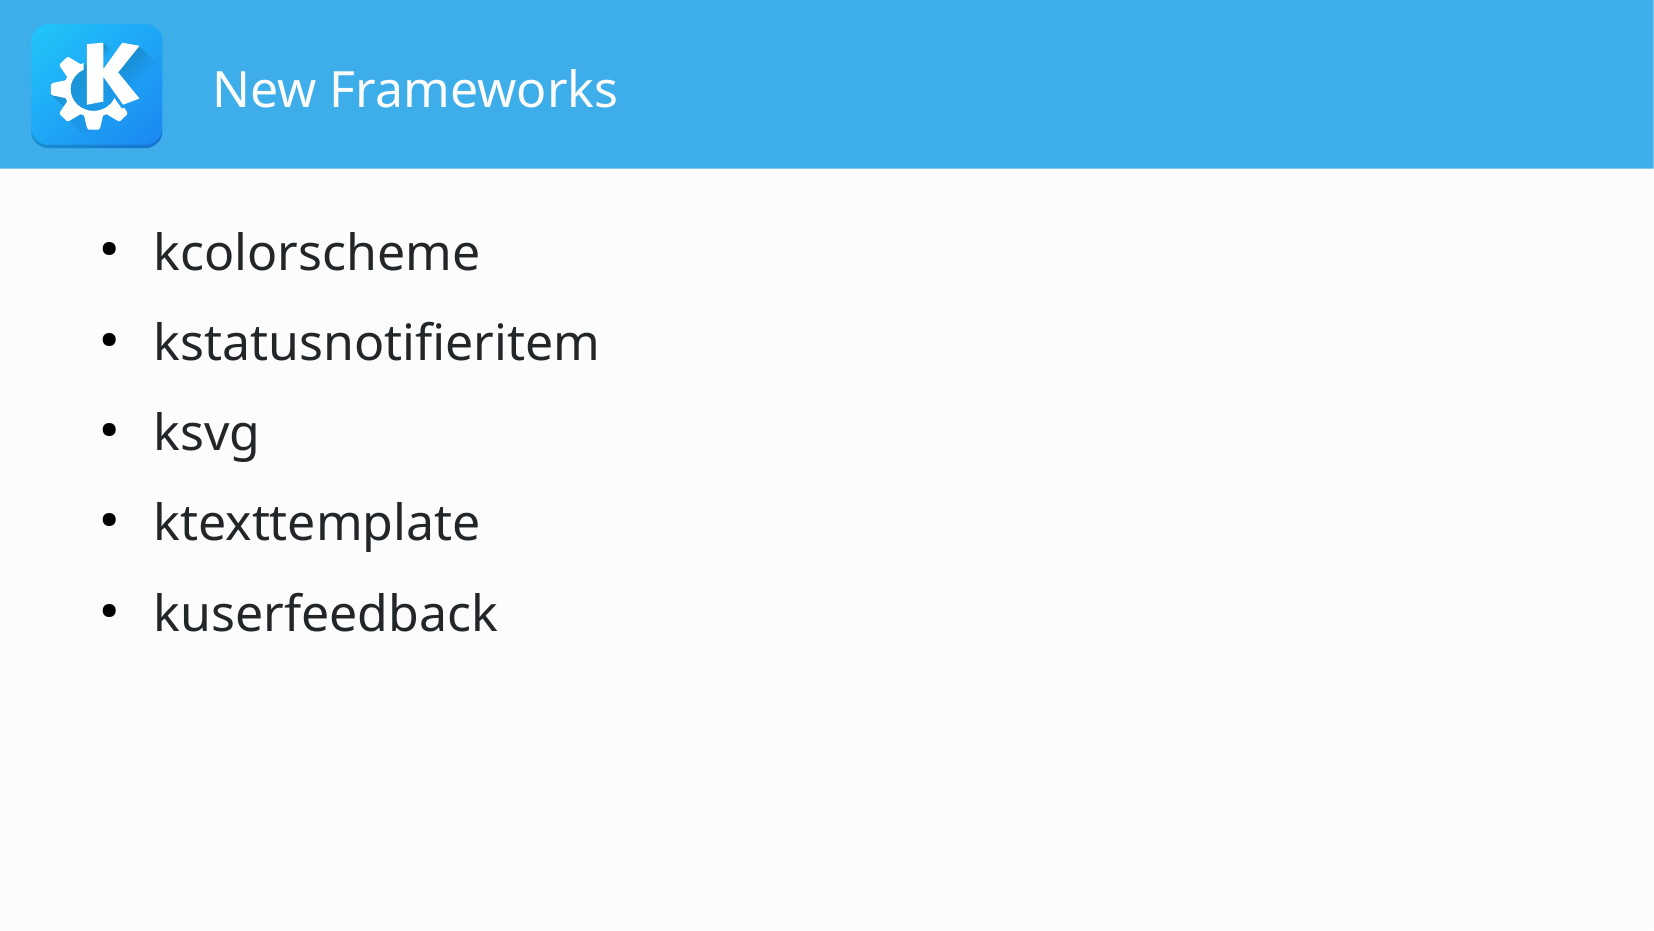

# New Frameworks
kcolorscheme
kstatusnotifieritem
ksvg
ktexttemplate
kuserfeedback